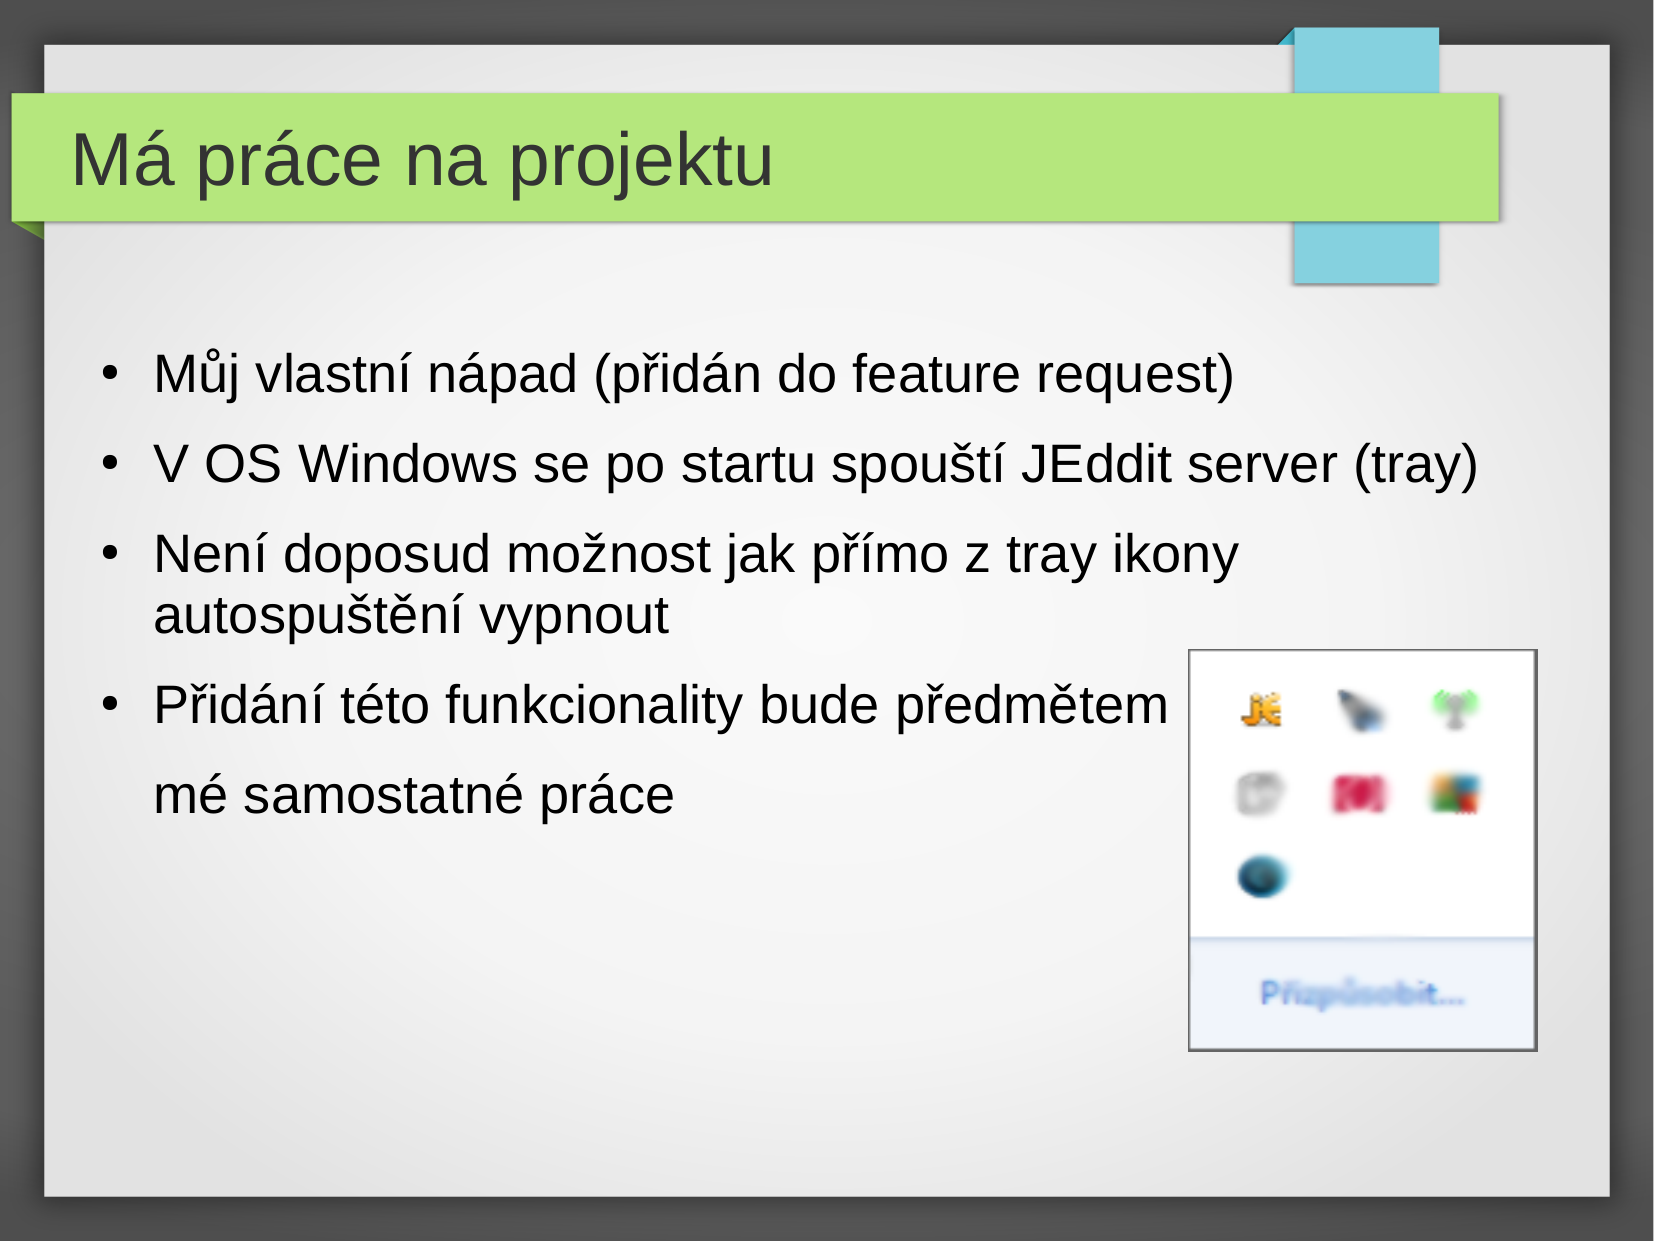

# Má práce na projektu
Můj vlastní nápad (přidán do feature request)
V OS Windows se po startu spouští JEddit server (tray)
Není doposud možnost jak přímo z tray ikony autospuštění vypnout
Přidání této funkcionality bude předmětem
mé samostatné práce